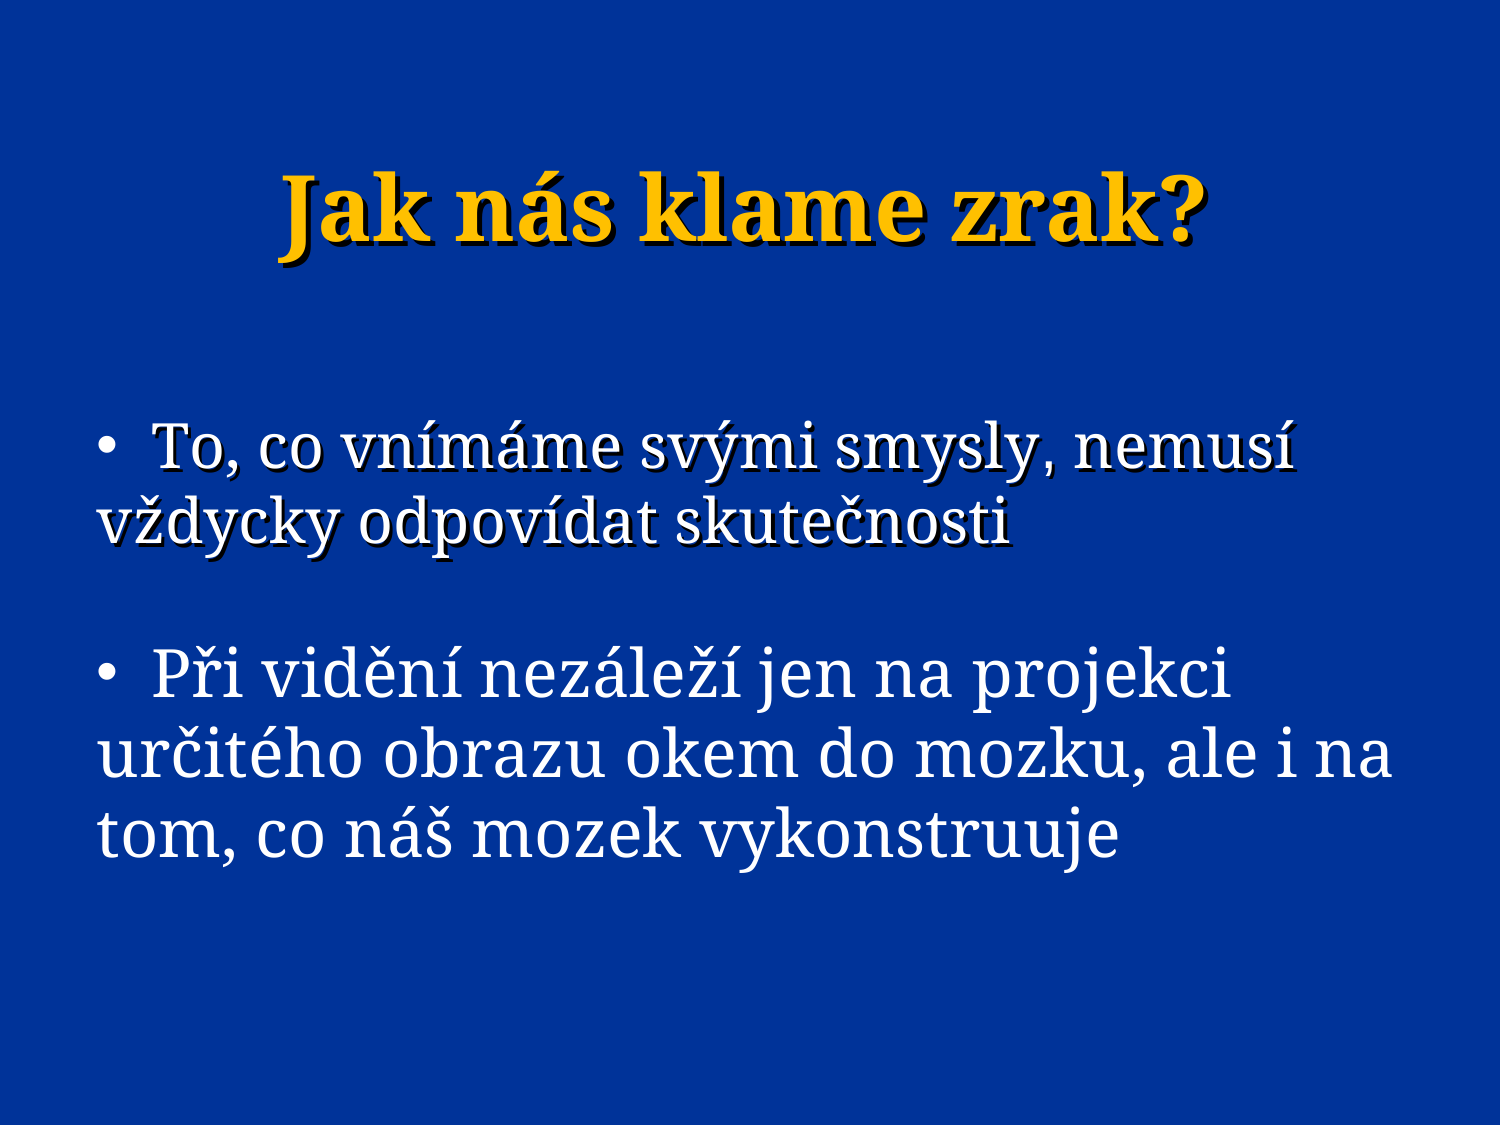

# Jak nás klame zrak?
 To, co vnímáme svými smysly, nemusí vždycky odpovídat skutečnosti
 Při vidění nezáleží jen na projekci určitého obrazu okem do mozku, ale i na tom, co náš mozek vykonstruuje